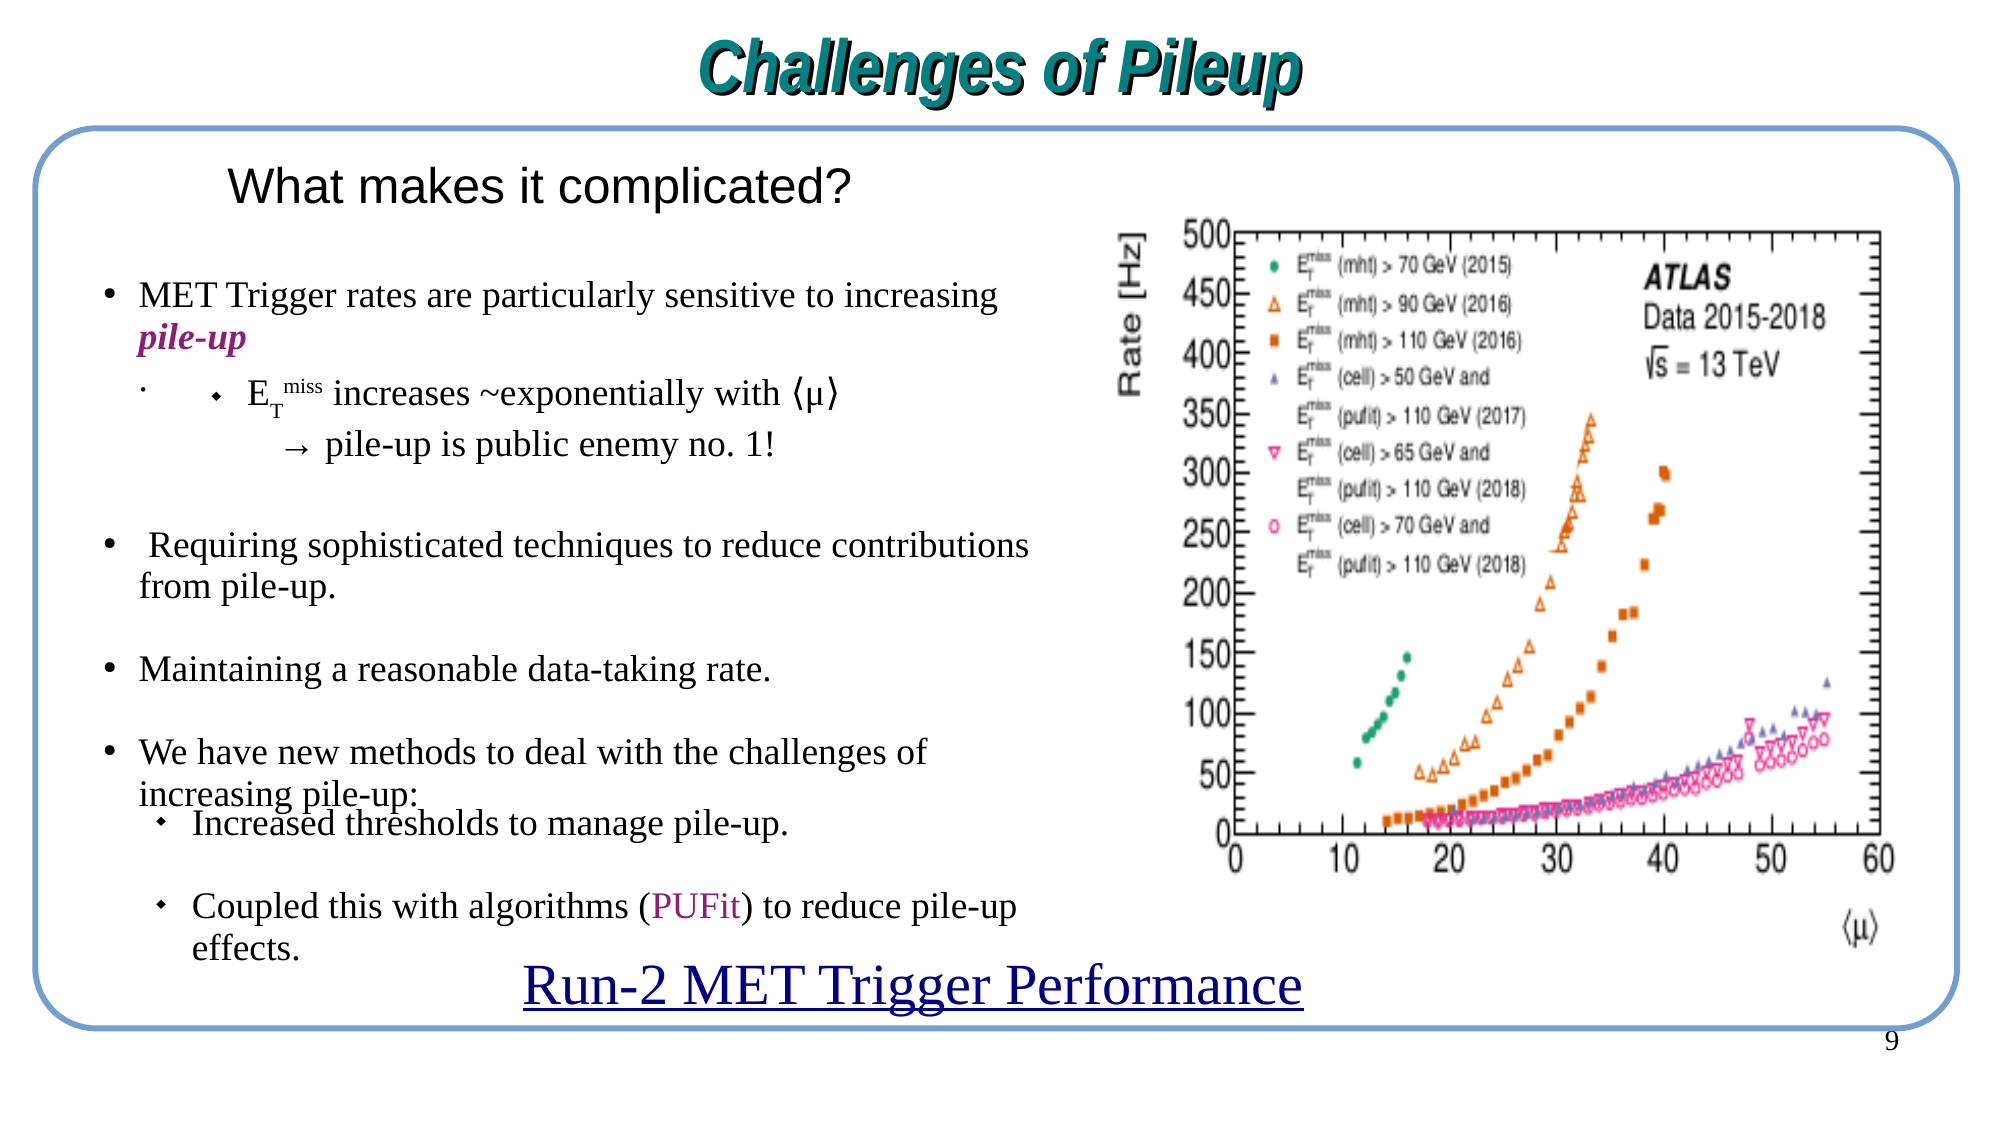

# Challenges of Pileup
What makes it complicated?
MET Trigger rates are particularly sensitive to increasing pile-up
.
 Requiring sophisticated techniques to reduce contributions from pile-up.
Maintaining a reasonable data-taking rate.
We have new methods to deal with the challenges of increasing pile-up:
ETmiss increases ~exponentially with ⟨μ⟩
 → pile-up is public enemy no. 1!
Increased thresholds to manage pile-up.
Coupled this with algorithms (PUFit) to reduce pile-up effects.
Run-2 MET Trigger Performance
9